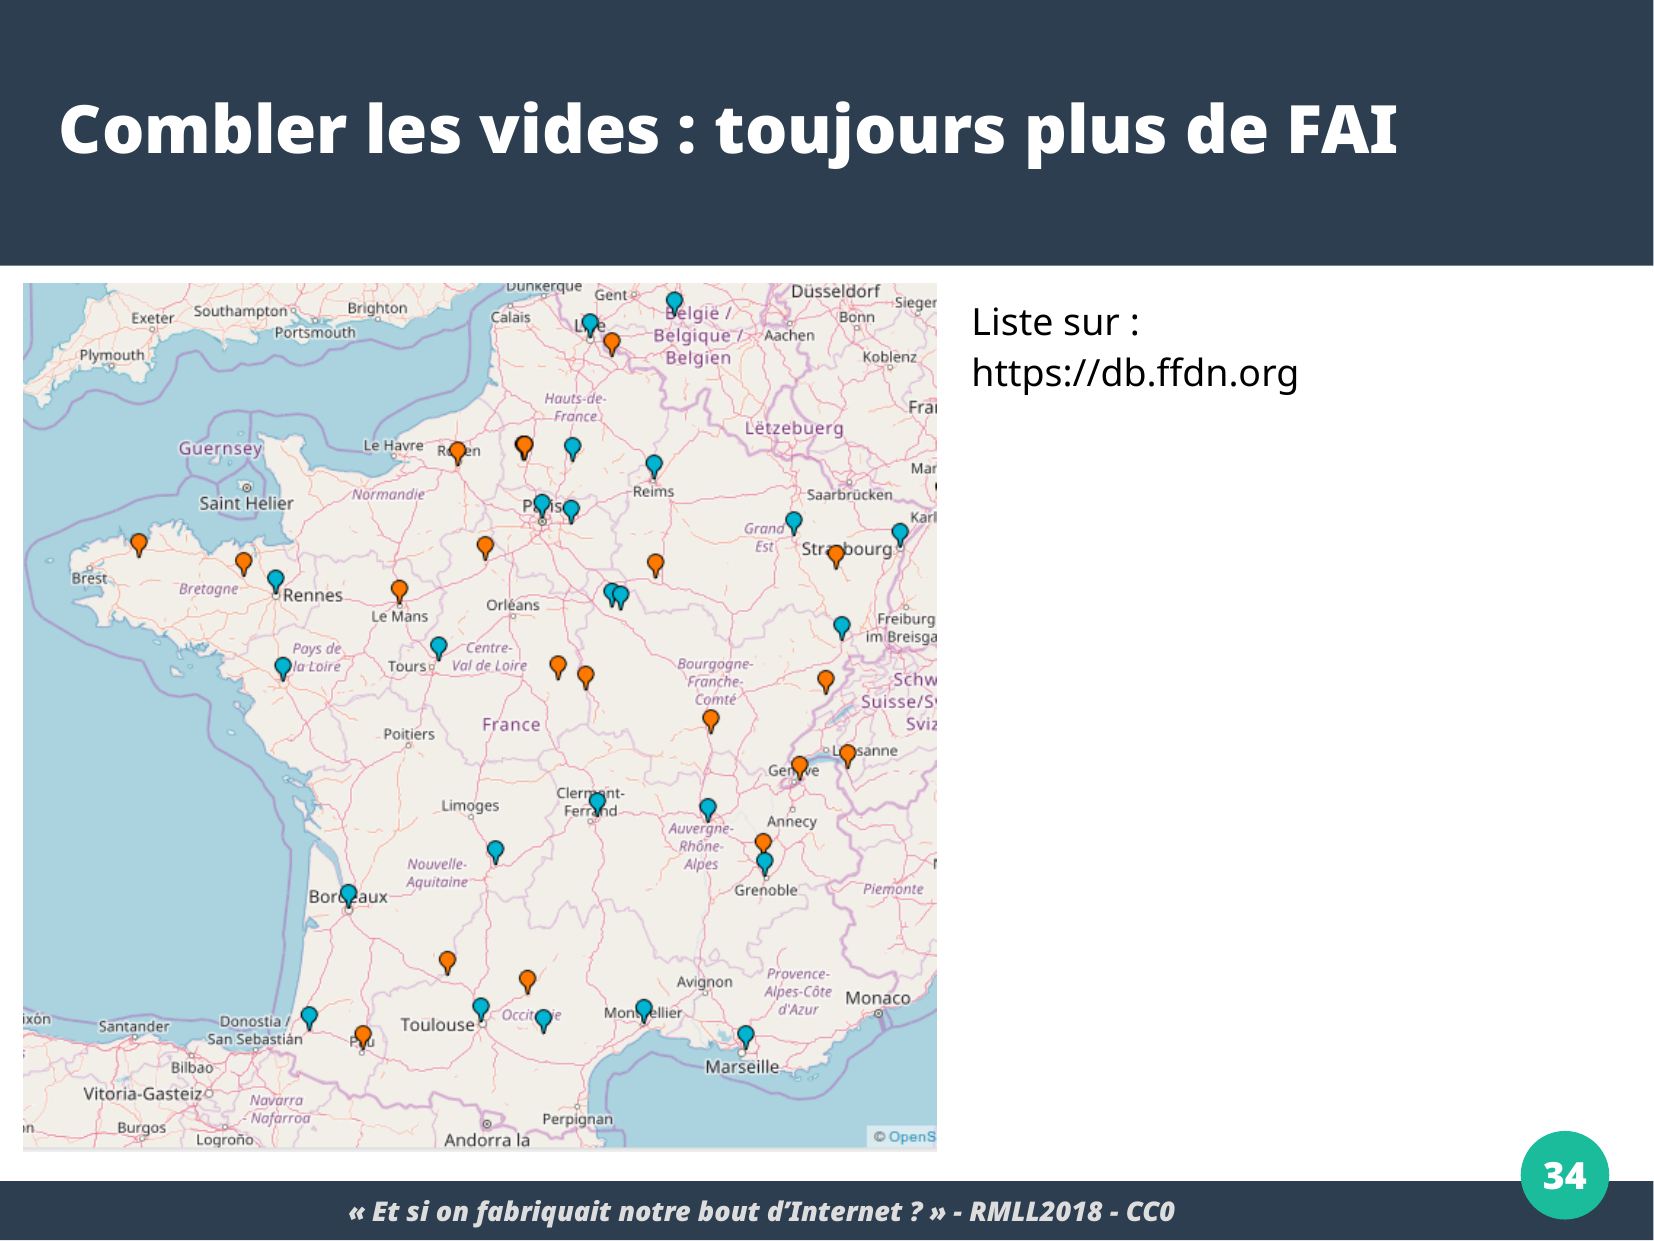

# Combler les vides : toujours plus de FAI
Liste sur :
https://db.ffdn.org
34
« Et si on fabriquait notre bout d’Internet ? » - RMLL2018 - CC0